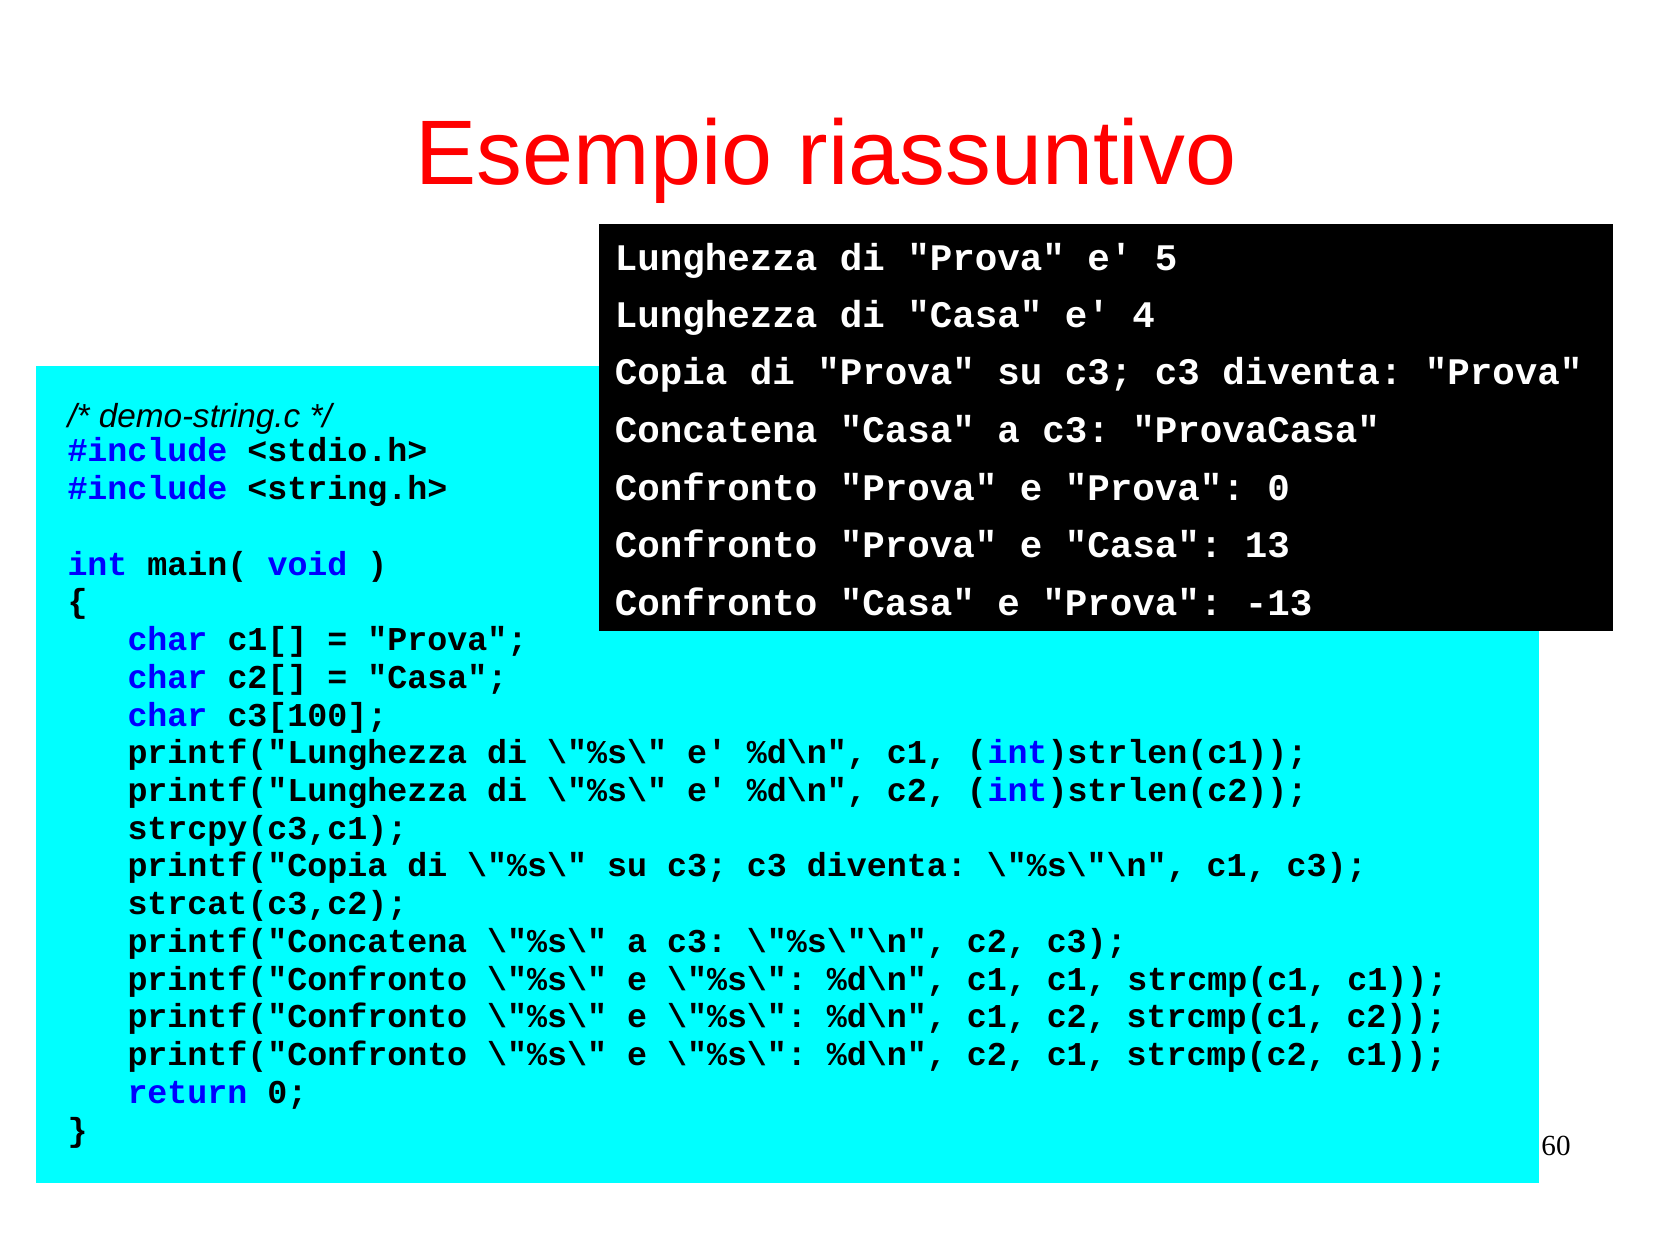

# Esempio riassuntivo
Lunghezza di "Prova" e' 5
Lunghezza di "Casa" e' 4
Copia di "Prova" su c3; c3 diventa: "Prova"
Concatena "Casa" a c3: "ProvaCasa"
Confronto "Prova" e "Prova": 0
Confronto "Prova" e "Casa": 13
Confronto "Casa" e "Prova": -13
/* demo-string.c */
#include <stdio.h>
#include <string.h>
int main( void )
{
 char c1[] = "Prova";
 char c2[] = "Casa";
 char c3[100];
 printf("Lunghezza di \"%s\" e' %d\n", c1, (int)strlen(c1));
 printf("Lunghezza di \"%s\" e' %d\n", c2, (int)strlen(c2));
 strcpy(c3,c1);
 printf("Copia di \"%s\" su c3; c3 diventa: \"%s\"\n", c1, c3);
 strcat(c3,c2);
 printf("Concatena \"%s\" a c3: \"%s\"\n", c2, c3);
 printf("Confronto \"%s\" e \"%s\": %d\n", c1, c1, strcmp(c1, c1));
 printf("Confronto \"%s\" e \"%s\": %d\n", c1, c2, strcmp(c1, c2));
 printf("Confronto \"%s\" e \"%s\": %d\n", c2, c1, strcmp(c2, c1));
 return 0;
}
Linguaggio C - Gestione della memoria
60